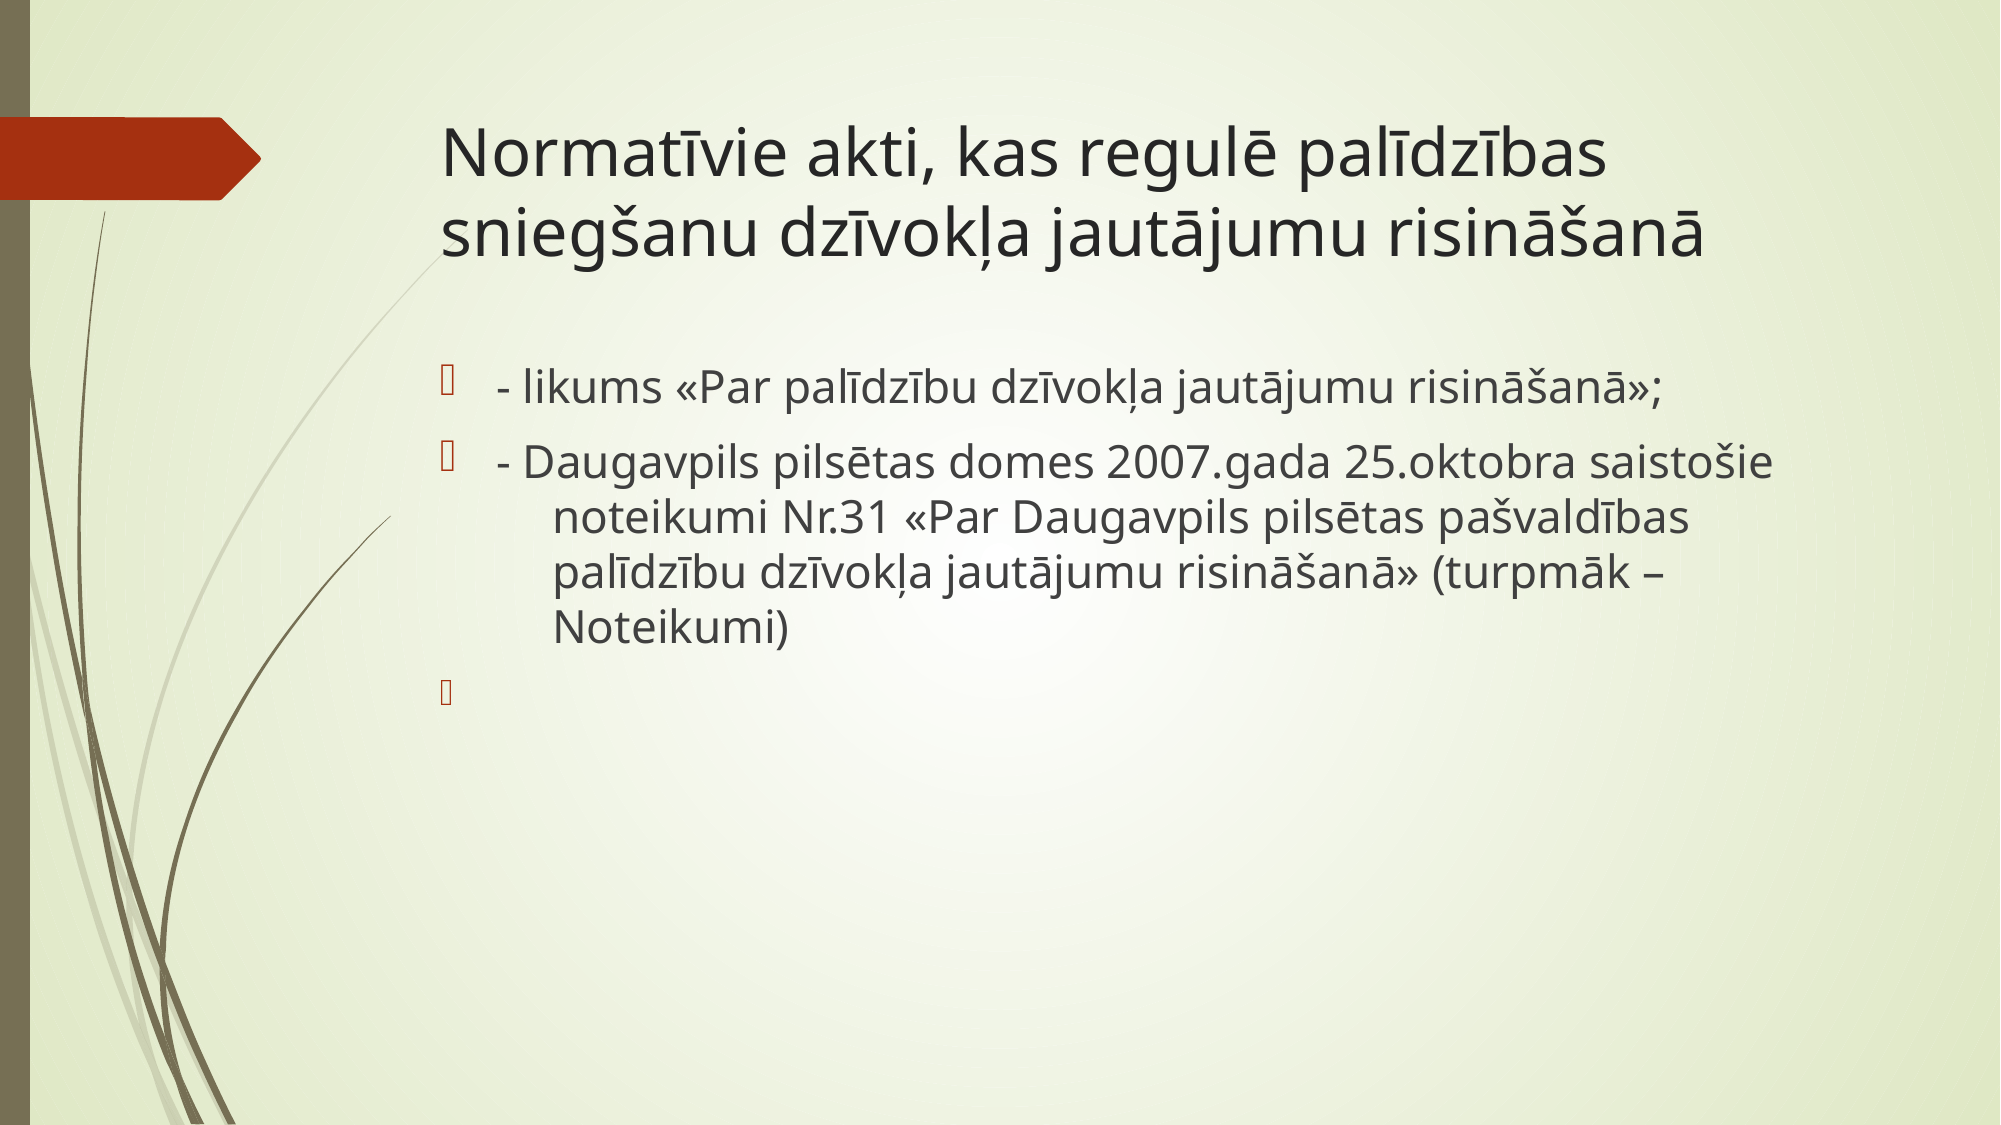

# Normatīvie akti, kas regulē palīdzības sniegšanu dzīvokļa jautājumu risināšanā
- likums «Par palīdzību dzīvokļa jautājumu risināšanā»;
- Daugavpils pilsētas domes 2007.gada 25.oktobra saistošie noteikumi Nr.31 «Par Daugavpils pilsētas pašvaldības palīdzību dzīvokļa jautājumu risināšanā» (turpmāk – Noteikumi)